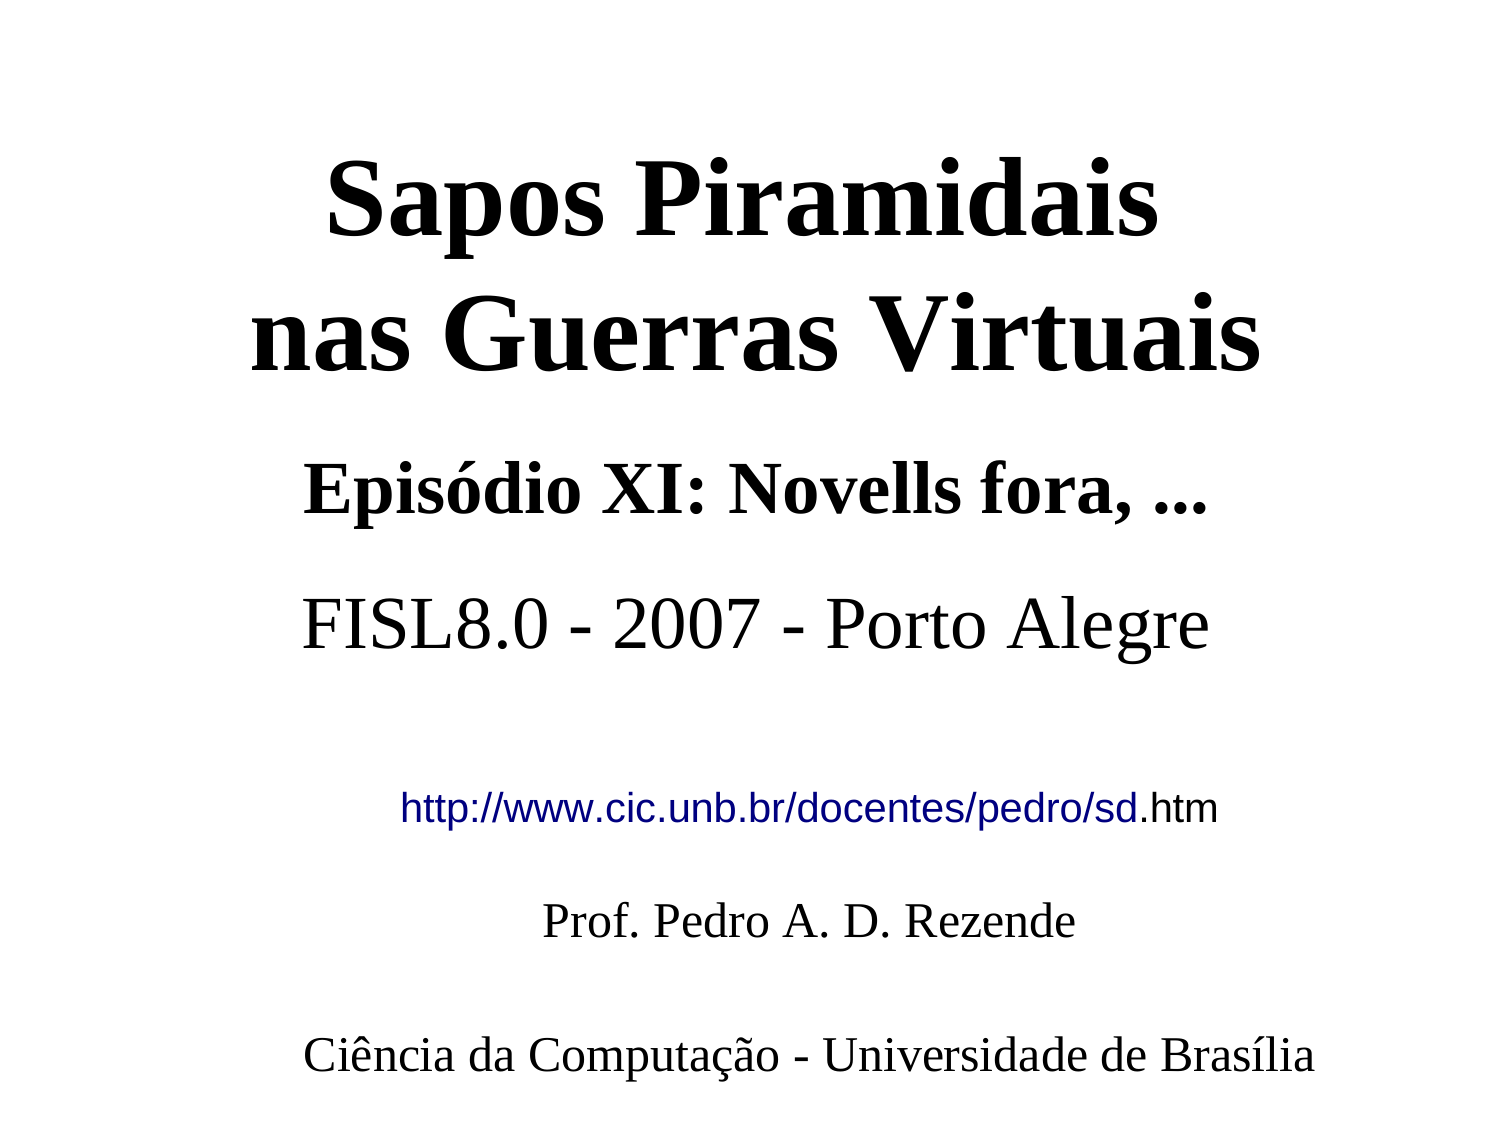

# Sapos Piramidais nas Guerras Virtuais Episódio XI: Novells fora, ... FISL8.0 - 2007 - Porto Alegre
http://www.cic.unb.br/docentes/pedro/sd.htm
Prof. Pedro A. D. Rezende
Ciência da Computação - Universidade de Brasília